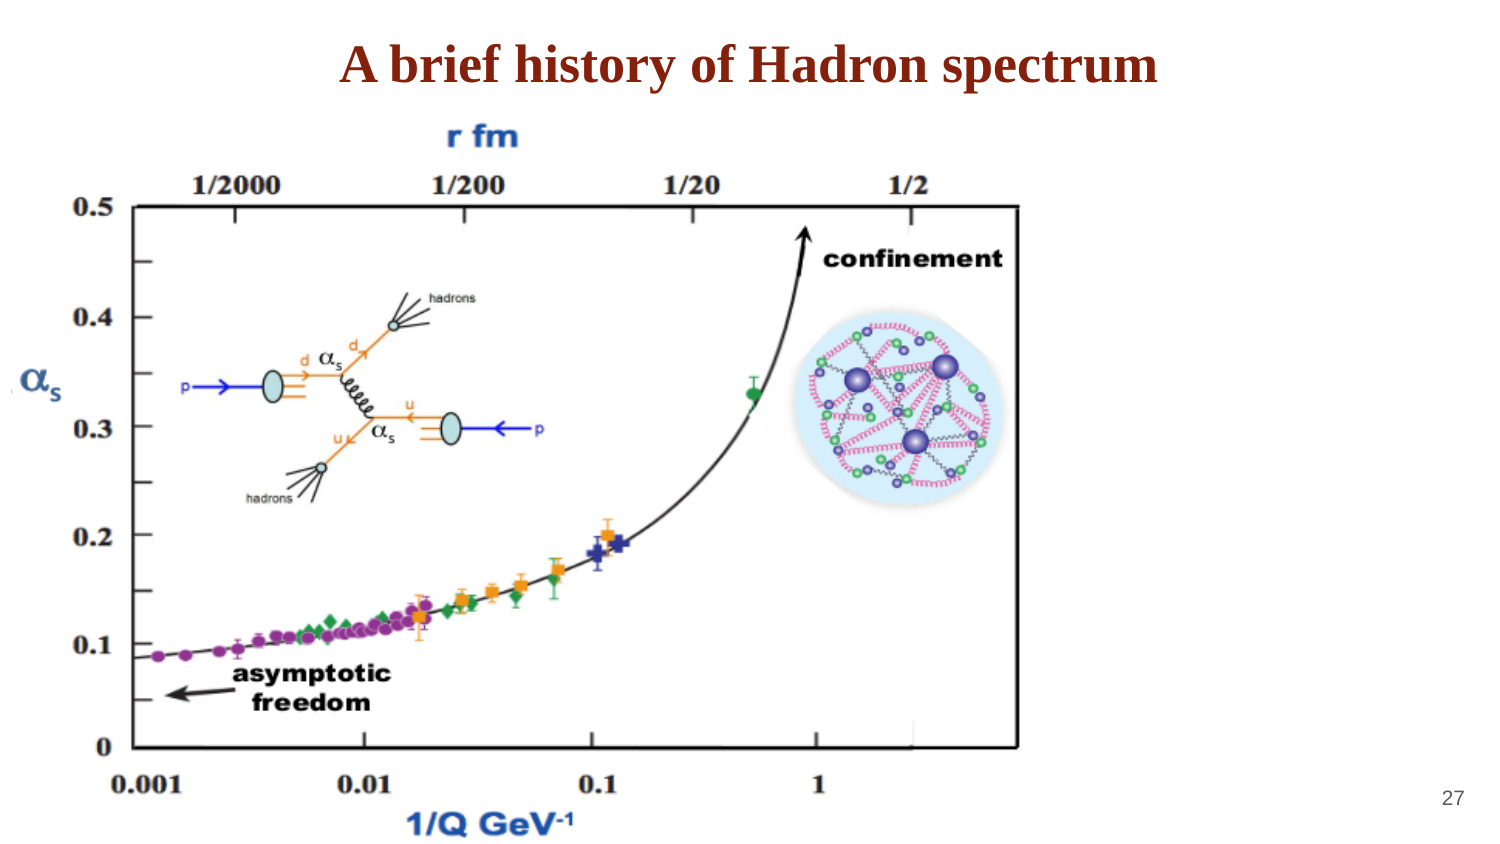

# A brief history of Hadron spectrum